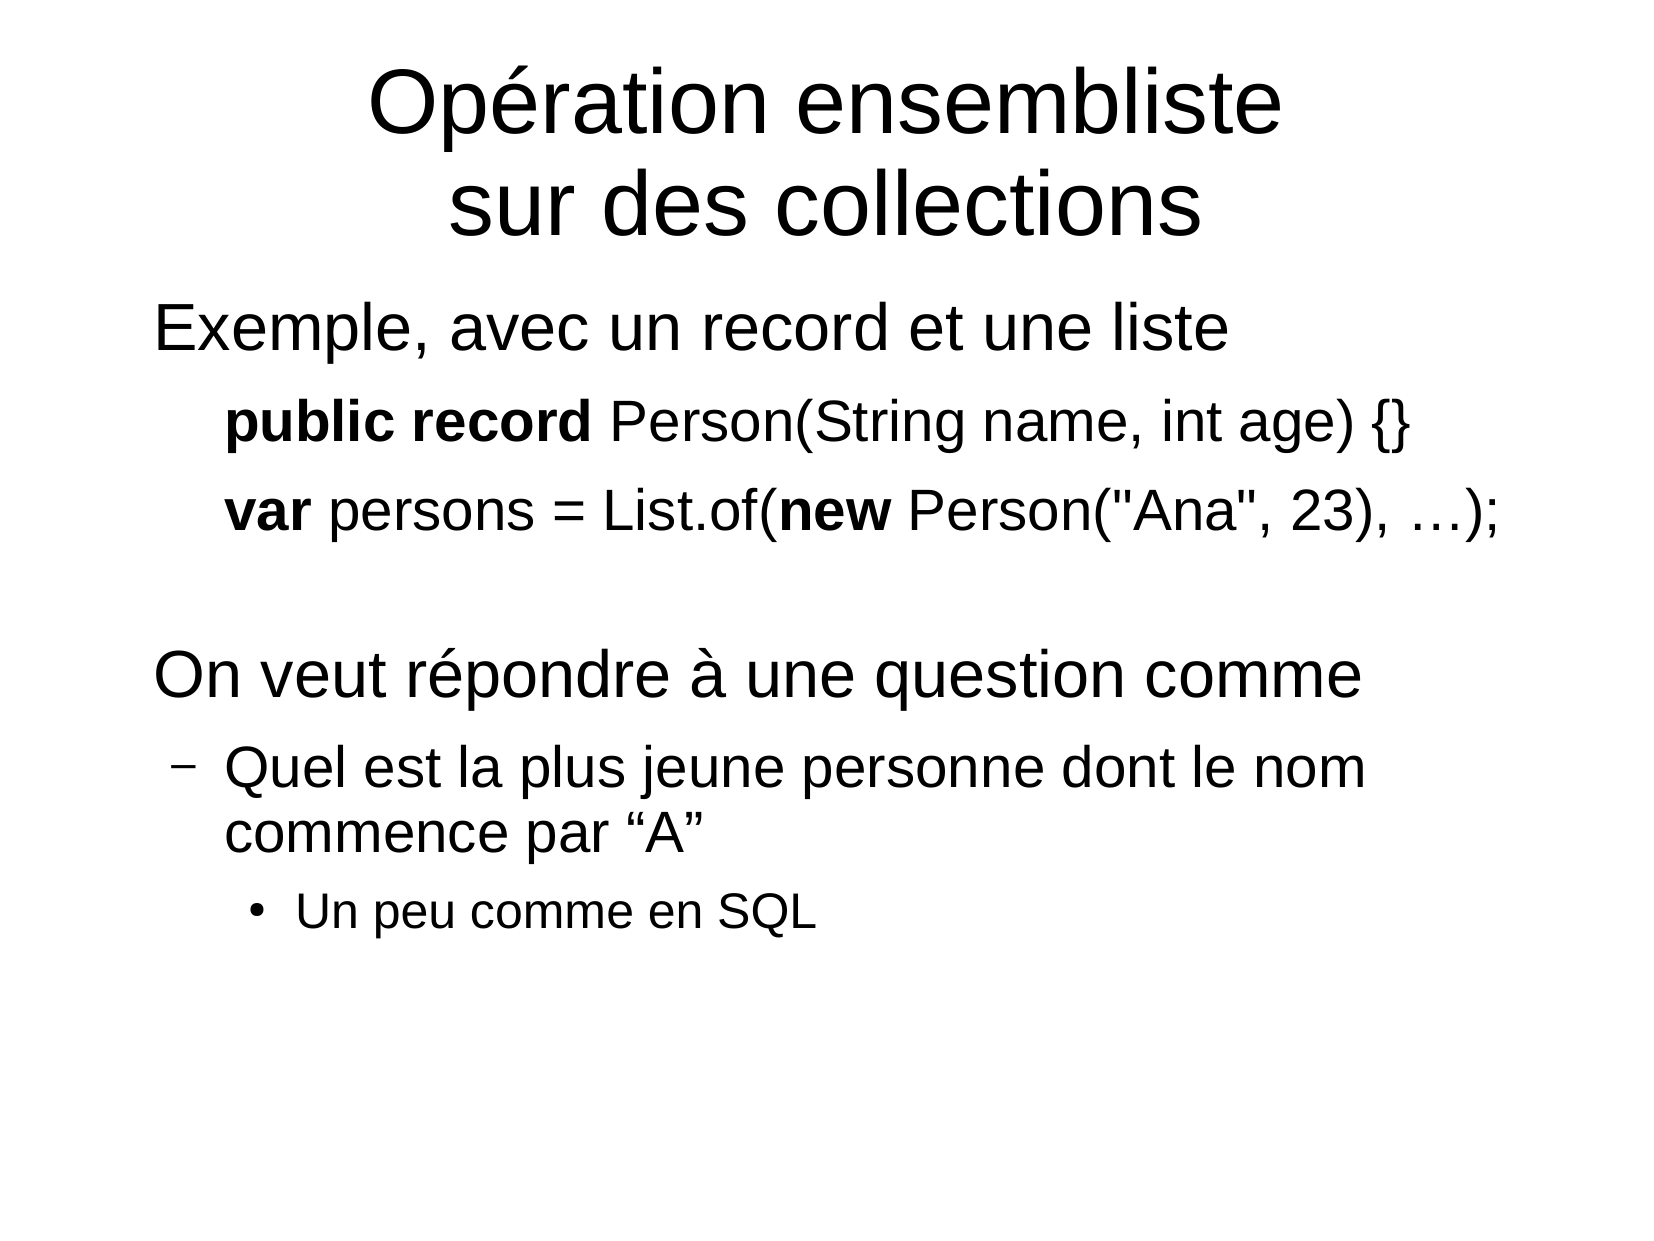

# Opération ensembliste sur des collections
Exemple, avec un record et une liste
public record Person(String name, int age) {}
var persons = List.of(new Person("Ana", 23), …);
On veut répondre à une question comme
Quel est la plus jeune personne dont le nom commence par “A”
Un peu comme en SQL